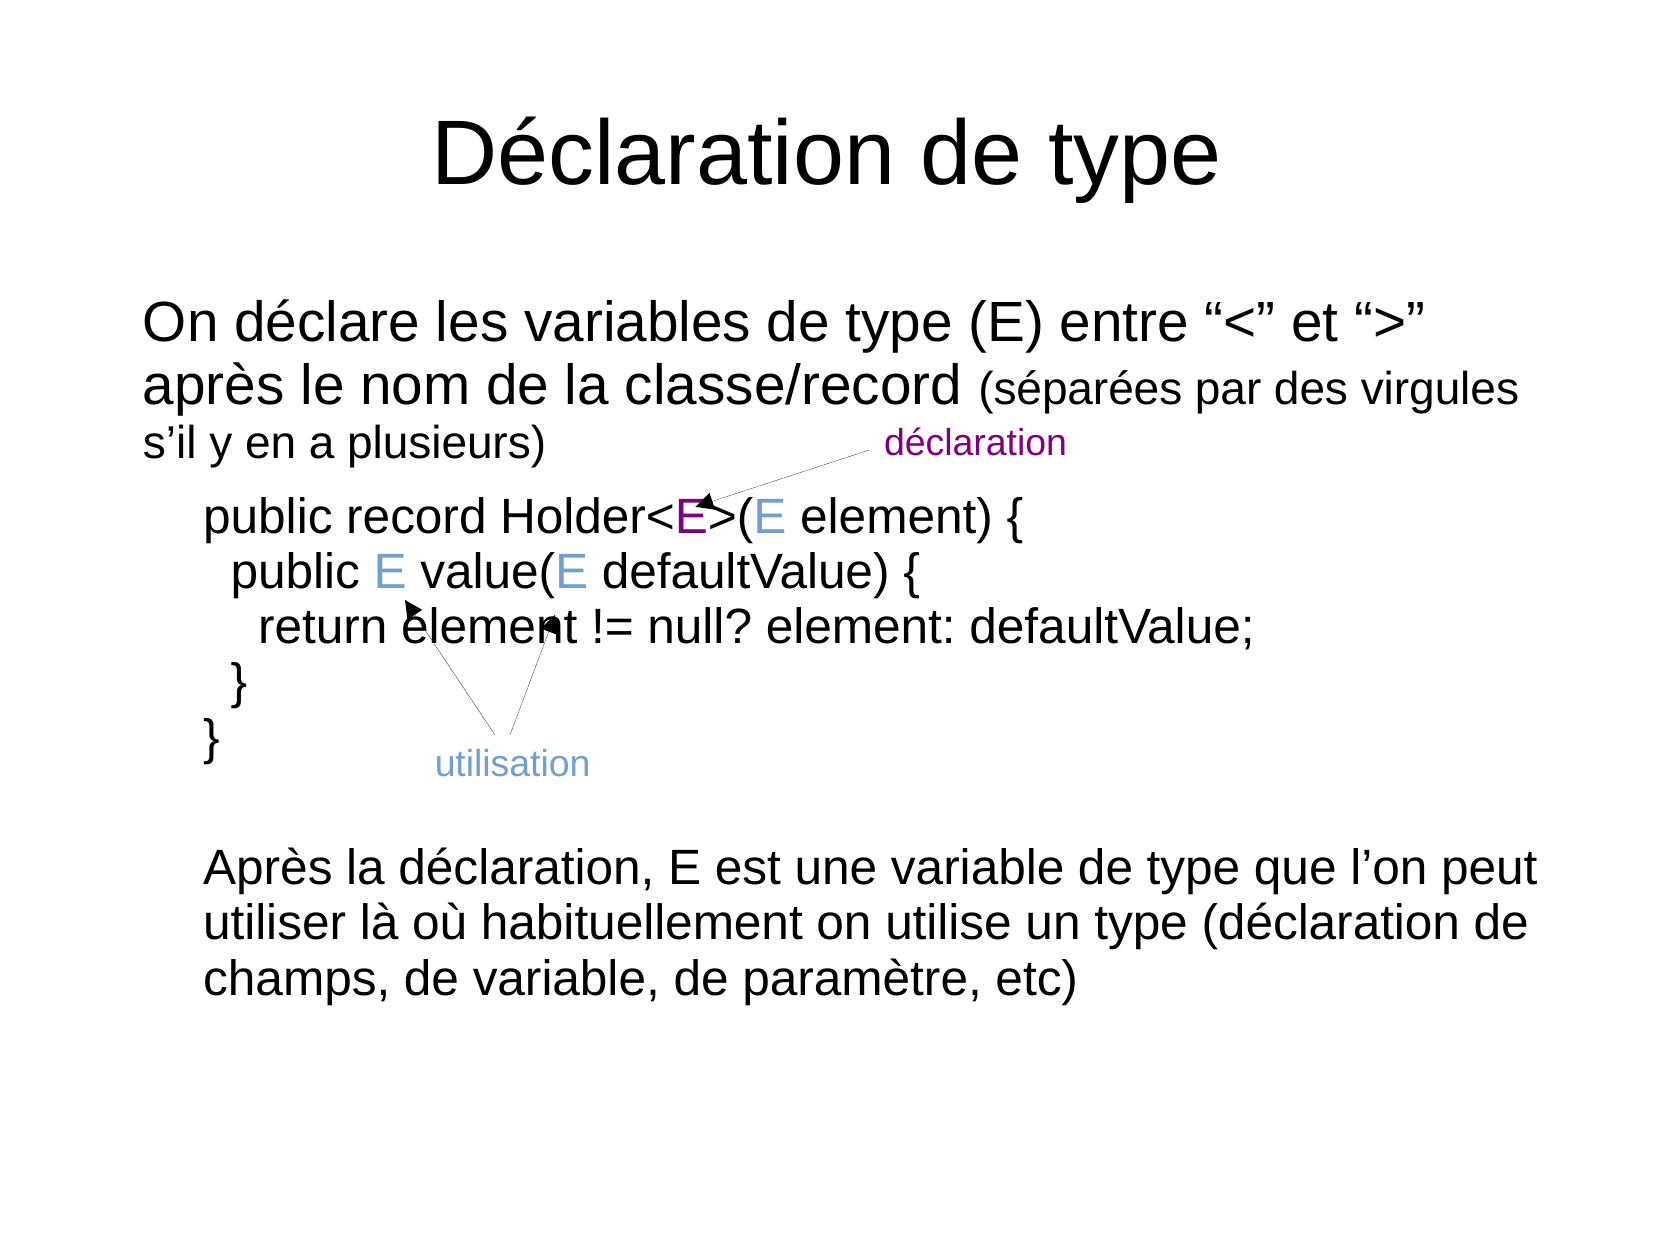

# Déclaration de type
On déclare les variables de type (E) entre “<” et “>” après le nom de la classe/record (séparées par des virgules s’il y en a plusieurs)
public record Holder<E>(E element) {
 public E value(E defaultValue) {
 return element != null? element: defaultValue;
 }
}
Après la déclaration, E est une variable de type que l’on peut utiliser là où habituellement on utilise un type (déclaration de champs, de variable, de paramètre, etc)
déclaration
utilisation